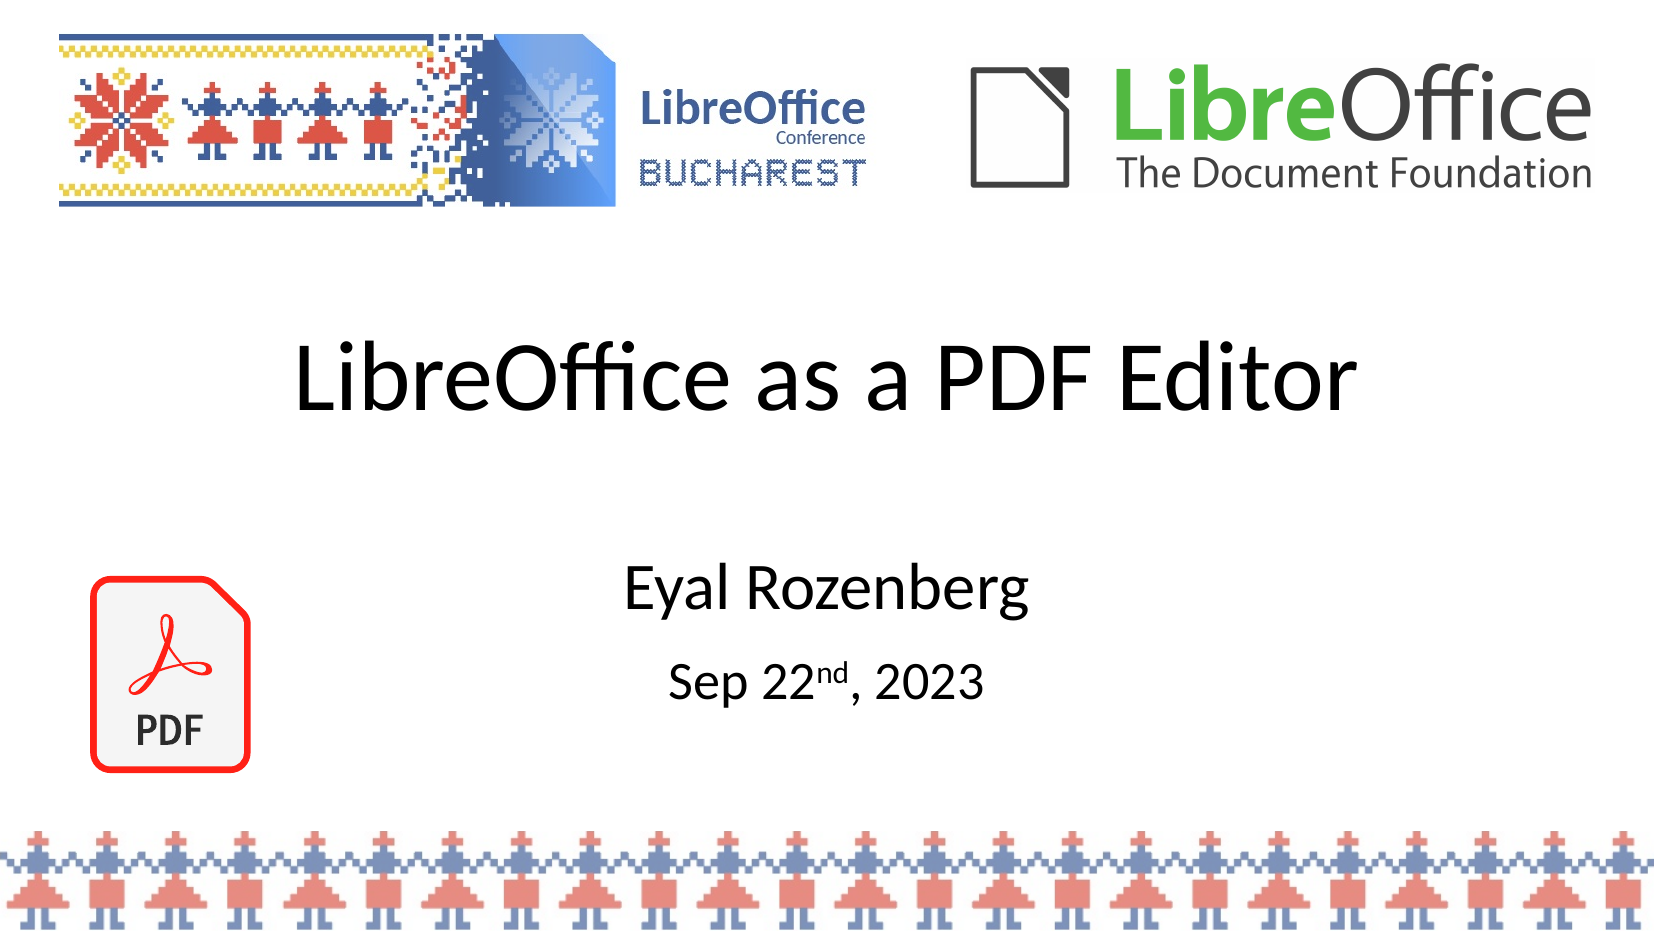

# LibreOffice as a PDF Editor
Eyal Rozenberg
Sep 22nd, 2023